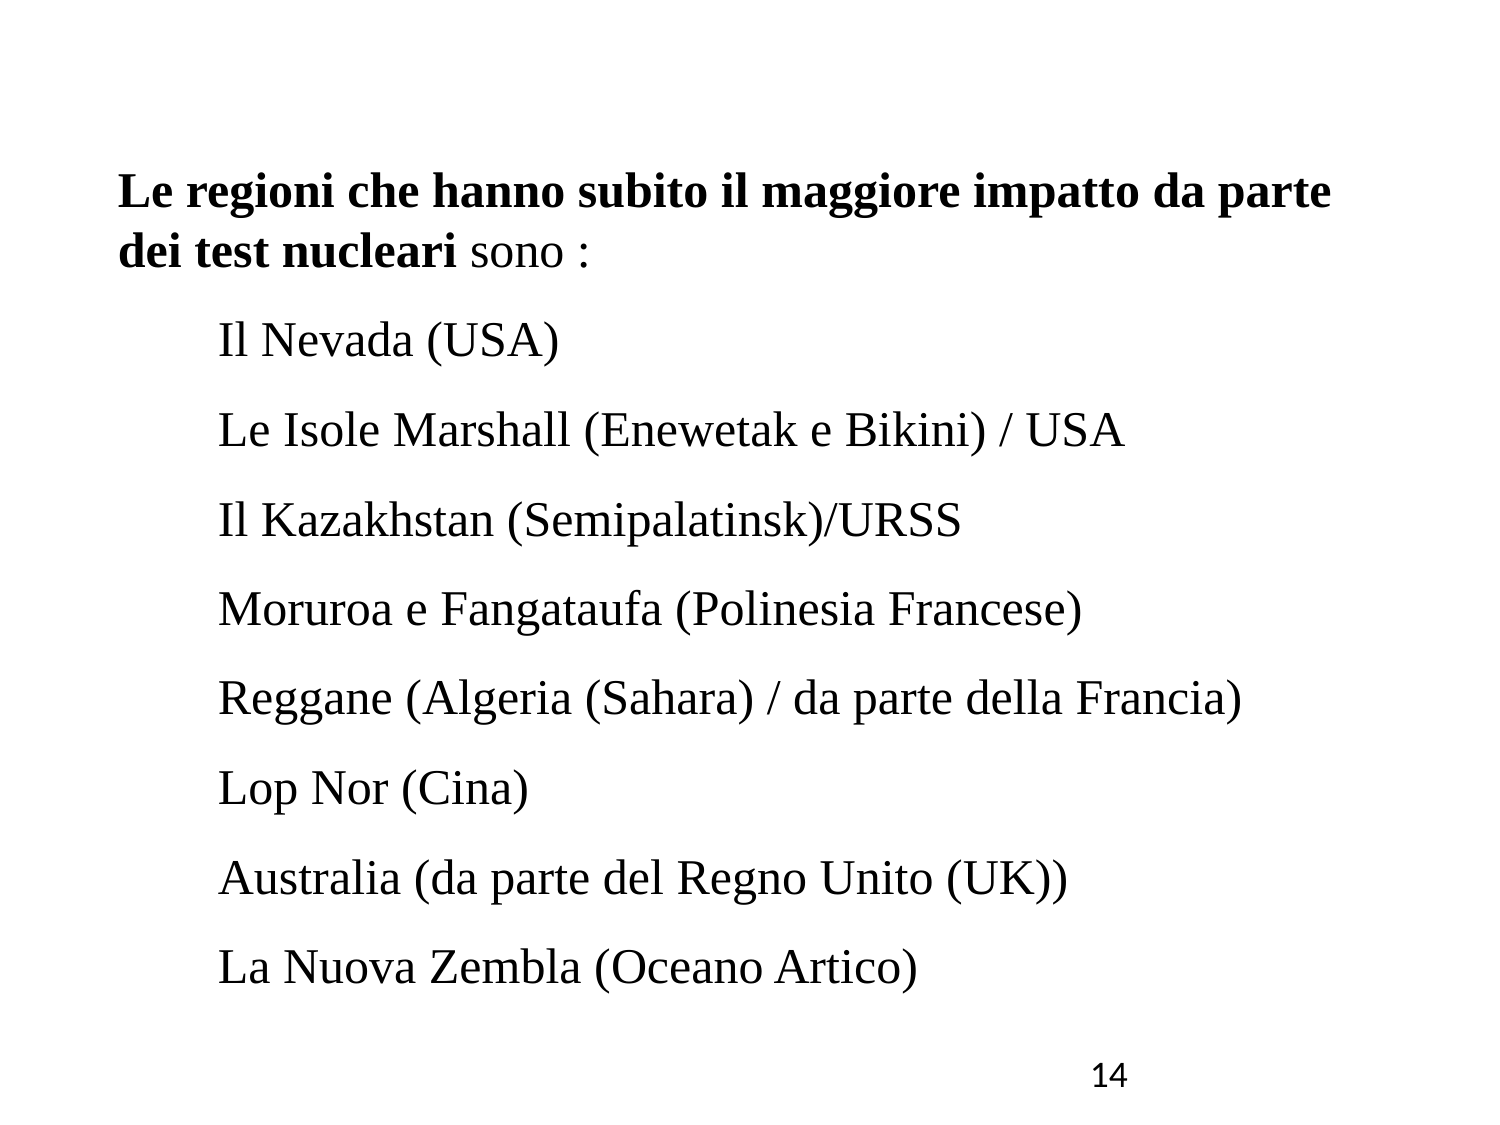

# Le regioni che hanno subito il maggiore impatto da parte dei test nucleari sono :
 Il Nevada (USA)
 Le Isole Marshall (Enewetak e Bikini) / USA
 Il Kazakhstan (Semipalatinsk)/URSS
 Moruroa e Fangataufa (Polinesia Francese)
 Reggane (Algeria (Sahara) / da parte della Francia)
 Lop Nor (Cina)
 Australia (da parte del Regno Unito (UK))
 La Nuova Zembla (Oceano Artico)